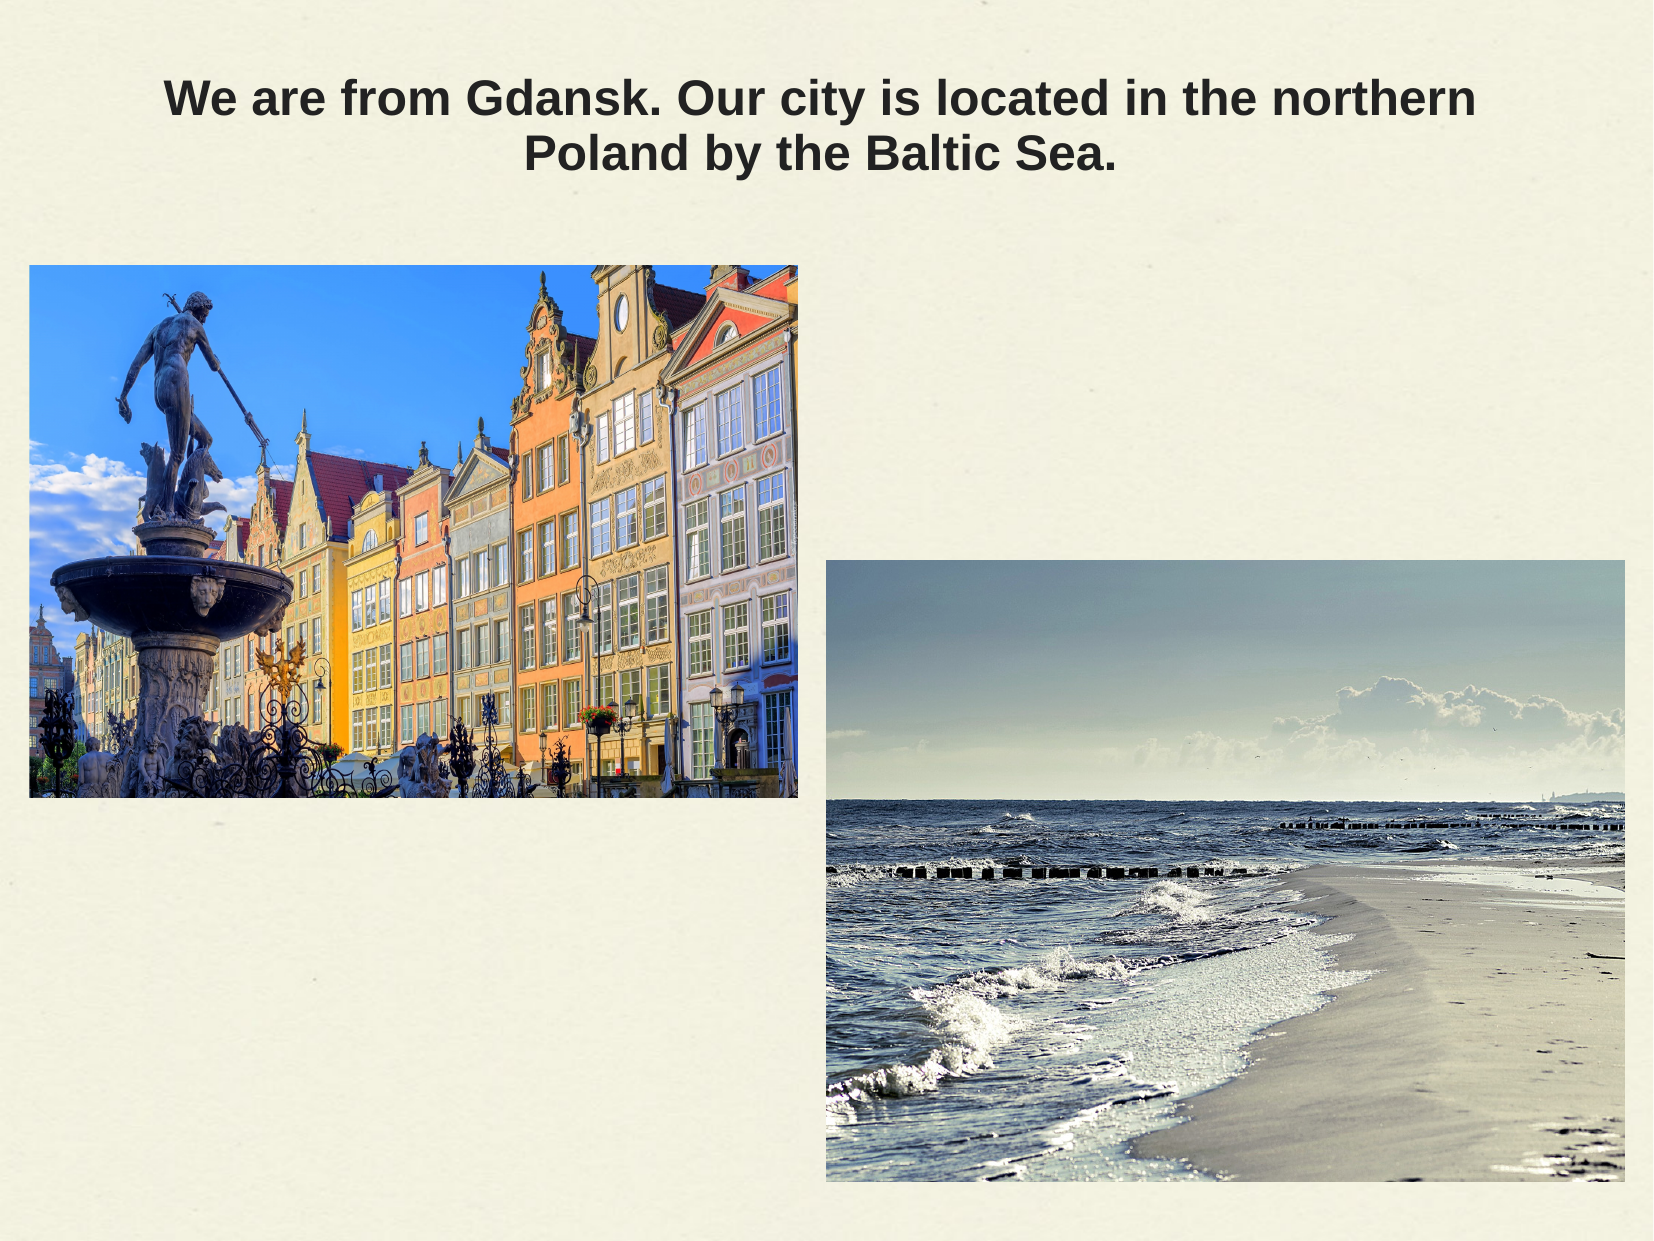

# We are from Gdansk. Our city is located in the northern Poland by the Baltic Sea.